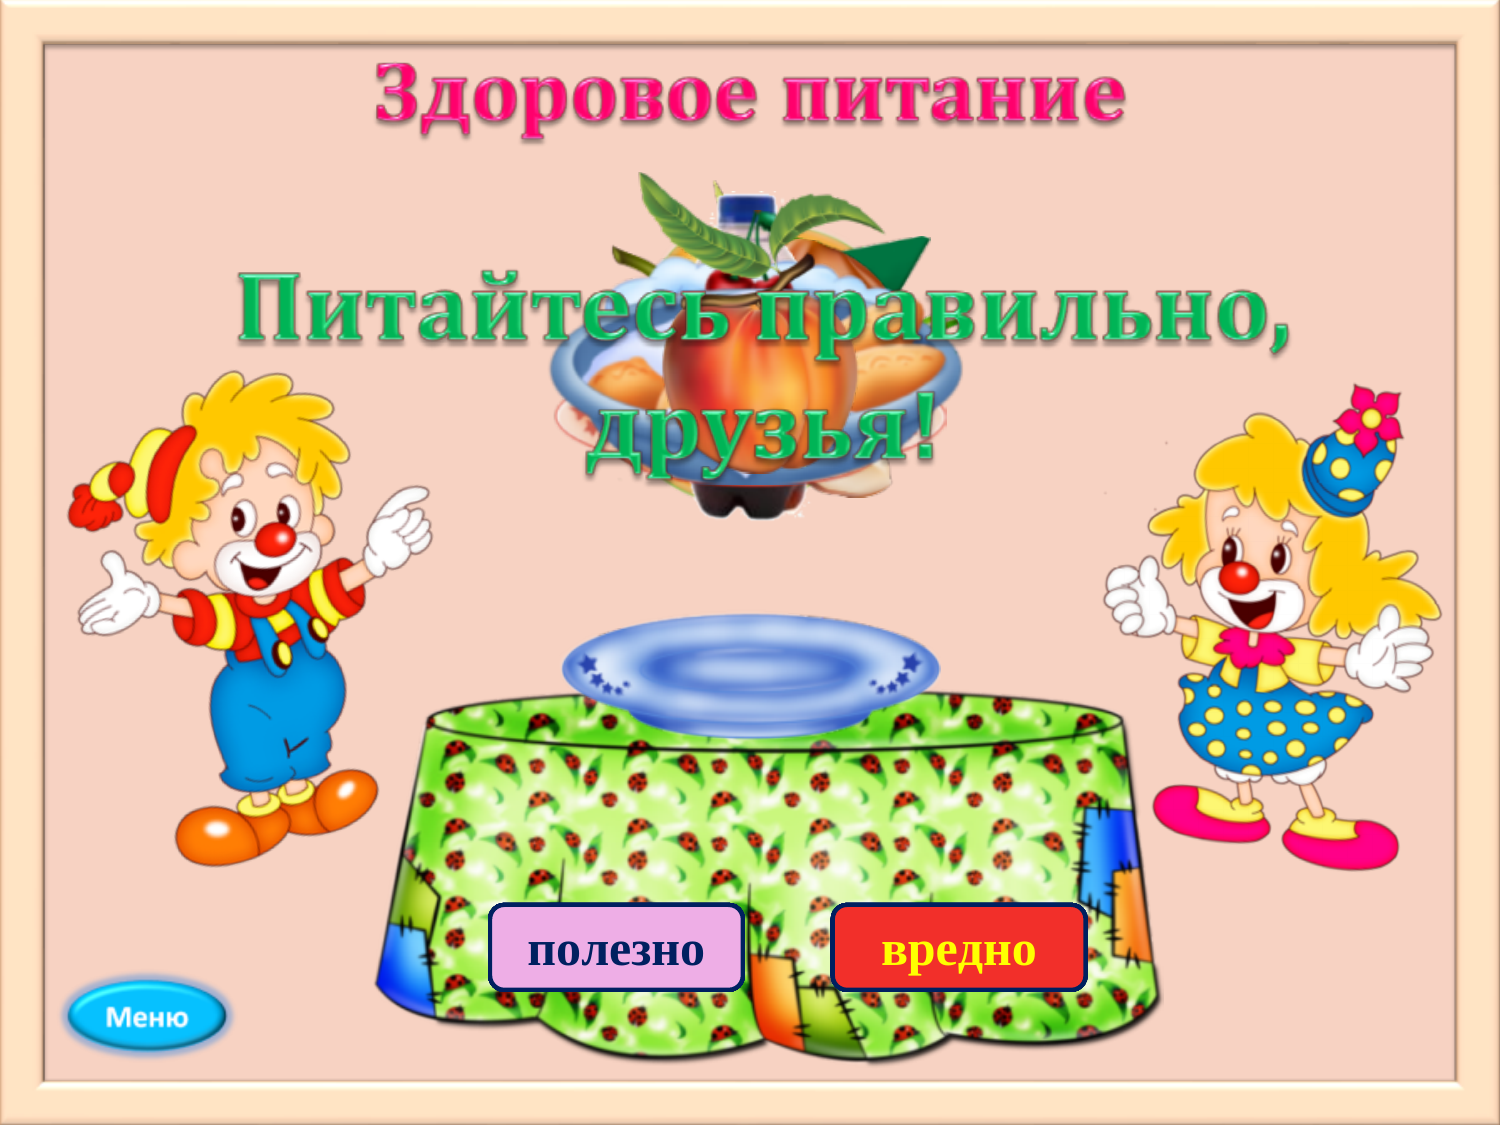

полезно
полезно
полезно
полезно
полезно
полезно
полезно
полезно
полезно
полезно
полезно
вредно
вредно
вредно
вредно
вредно
вредно
вредно
вредно
вредно
вредно
вредно